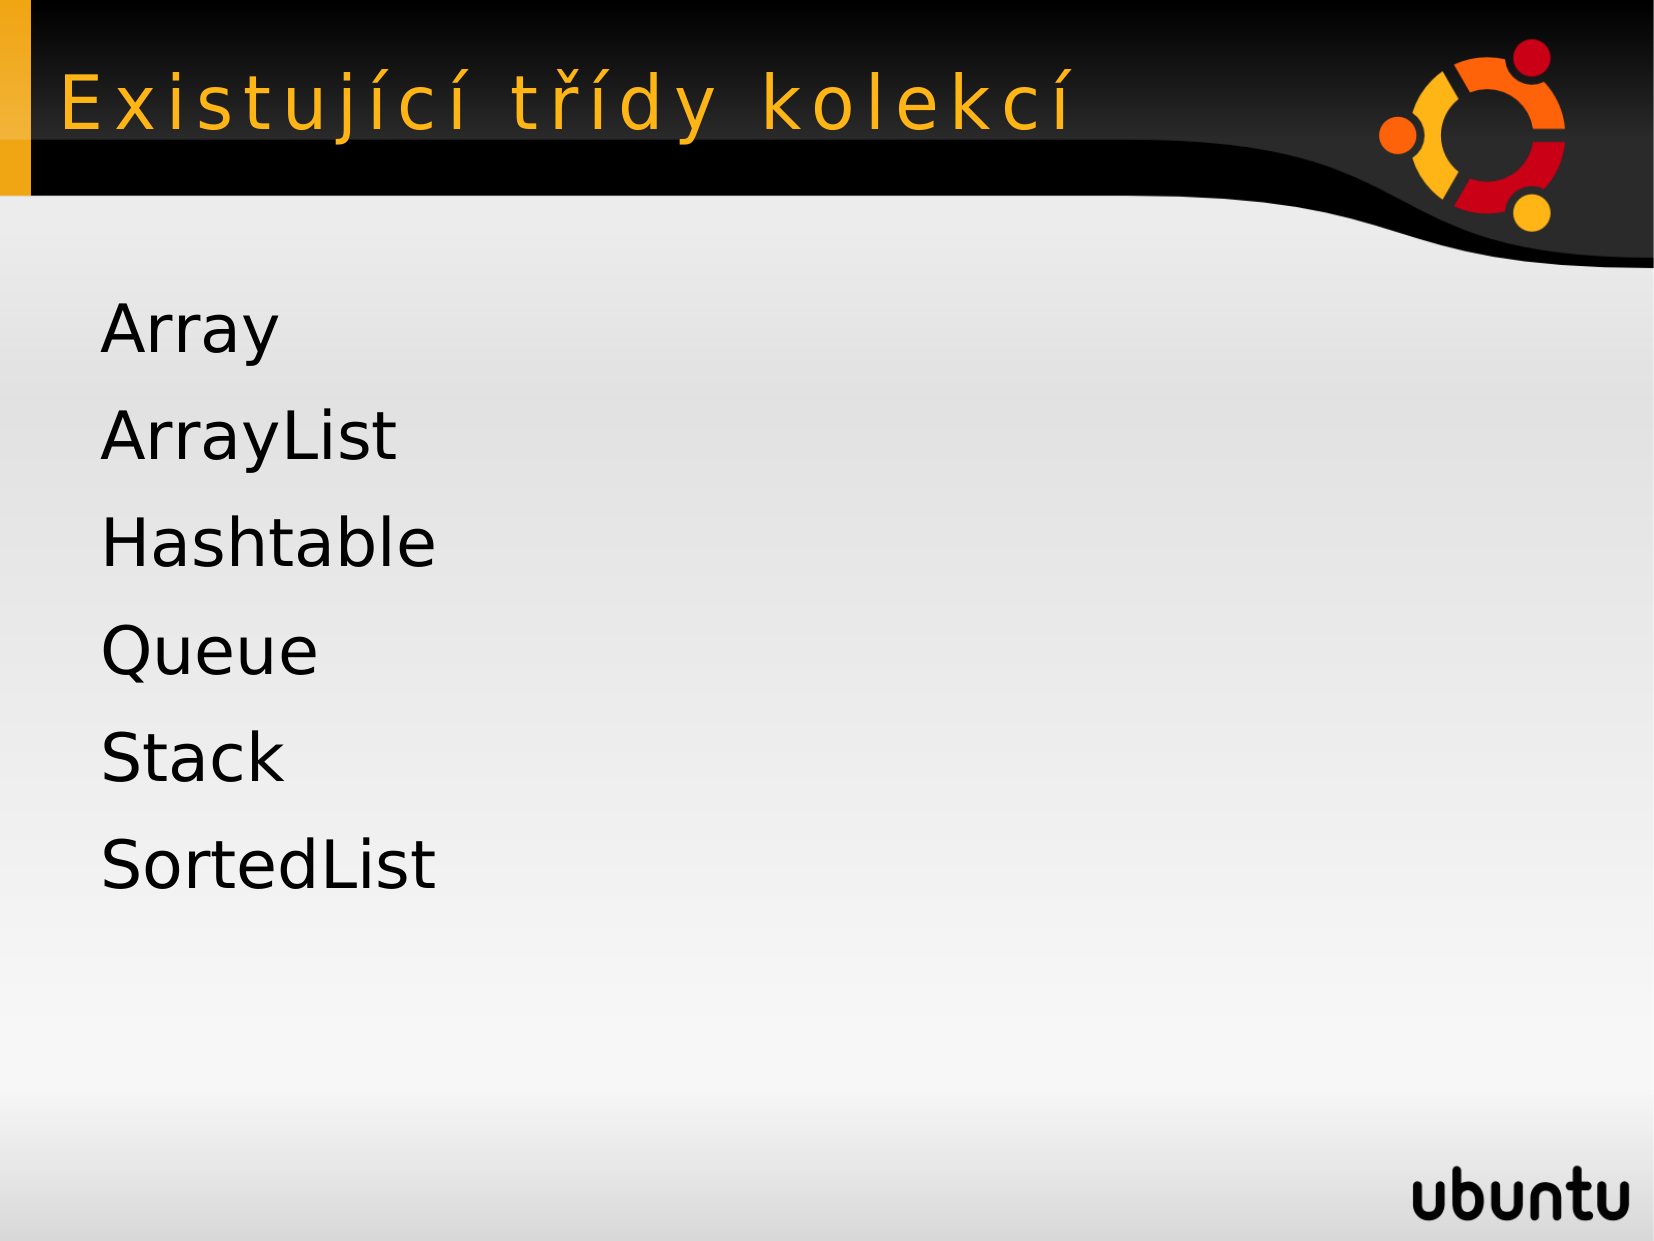

# Existující třídy kolekcí
Array
ArrayList
Hashtable
Queue
Stack
SortedList